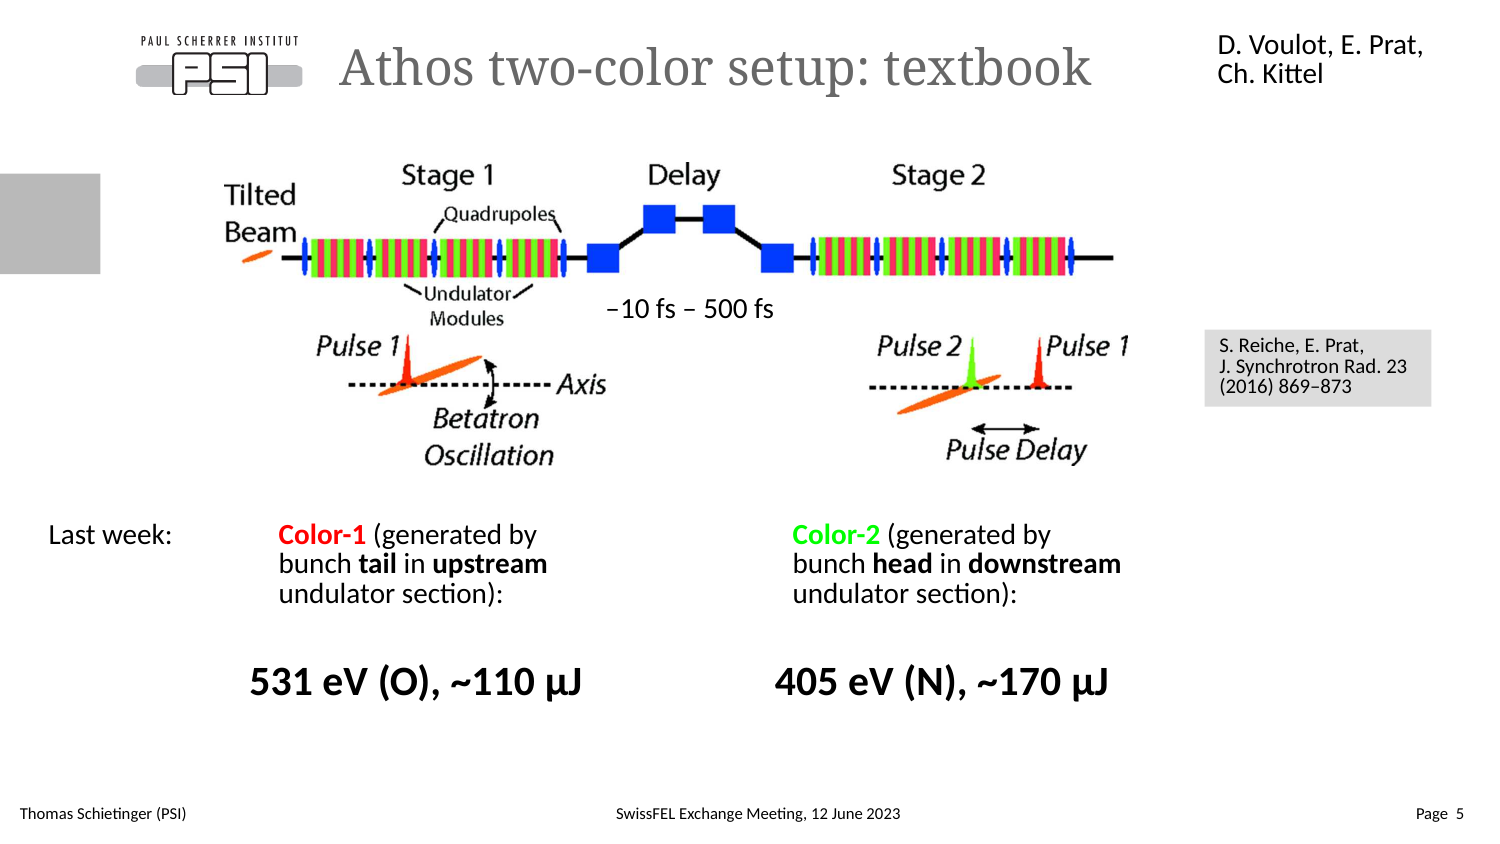

D. Voulot, E. Prat,
Ch. Kittel
# Athos two-color setup: textbook
–10 fs – 500 fs
S. Reiche, E. Prat,
J. Synchrotron Rad. 23 (2016) 869–873
Last week:
Color-1 (generated by bunch tail in upstream undulator section):
Color-2 (generated by bunch head in downstream undulator section):
531 eV (O), ~110 µJ
405 eV (N), ~170 µJ